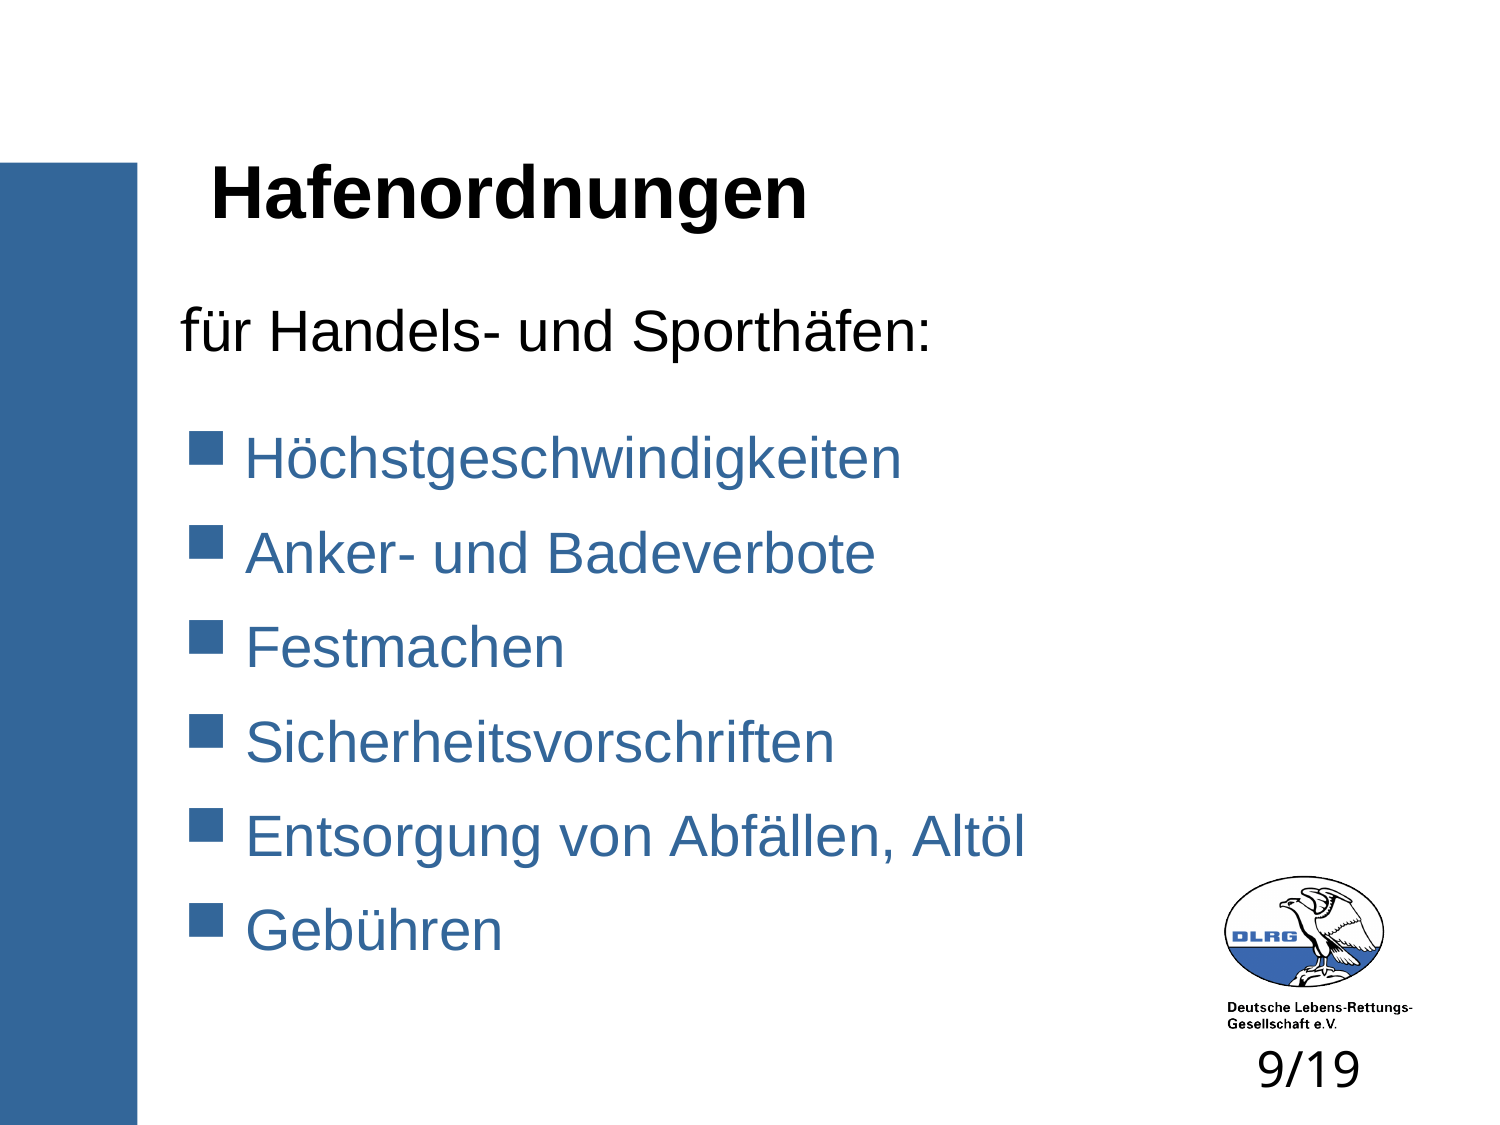

Hafenordnungen
für Handels- und Sporthäfen:
 Höchstgeschwindigkeiten
 Anker- und Badeverbote
 Festmachen
 Sicherheitsvorschriften
 Entsorgung von Abfällen, Altöl
 Gebühren